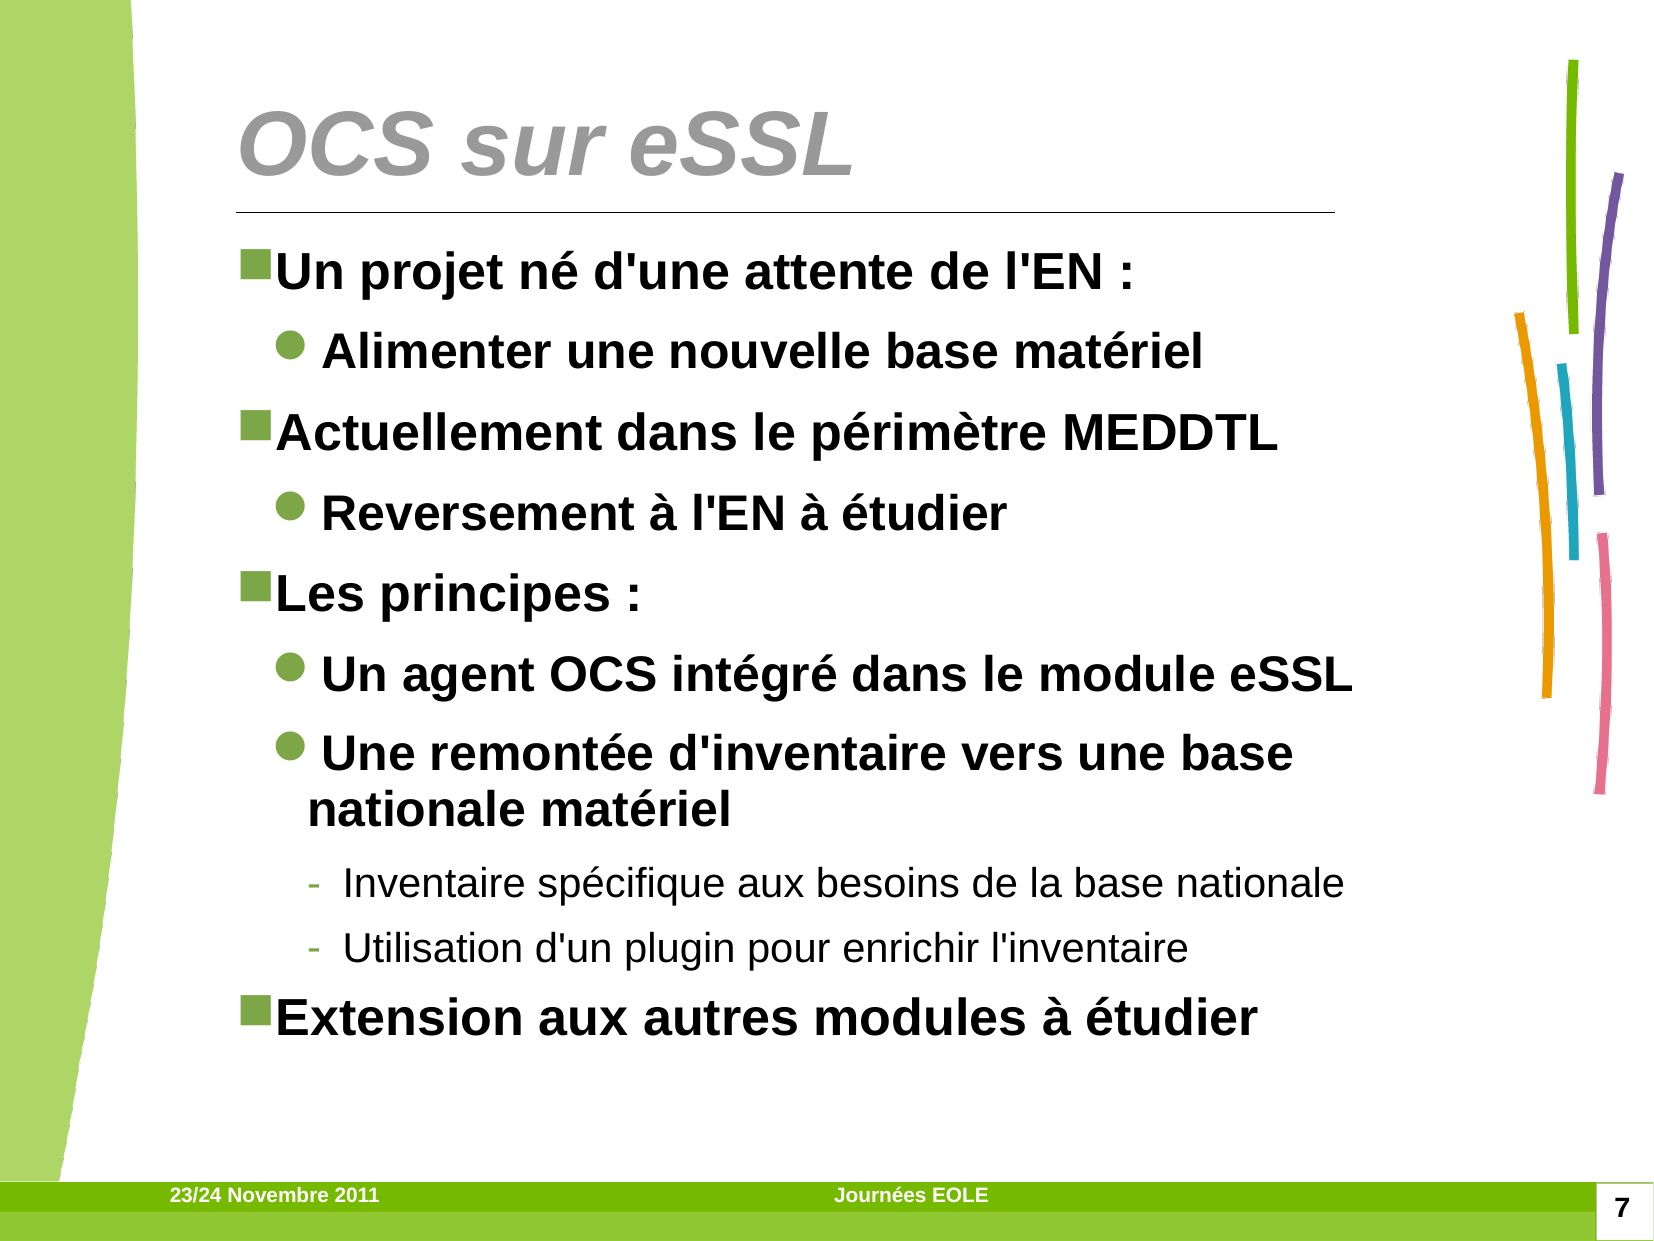

# OCS sur eSSL
Un projet né d'une attente de l'EN :
Alimenter une nouvelle base matériel
Actuellement dans le périmètre MEDDTL
Reversement à l'EN à étudier
Les principes :
Un agent OCS intégré dans le module eSSL
Une remontée d'inventaire vers une base nationale matériel
Inventaire spécifique aux besoins de la base nationale
Utilisation d'un plugin pour enrichir l'inventaire
Extension aux autres modules à étudier